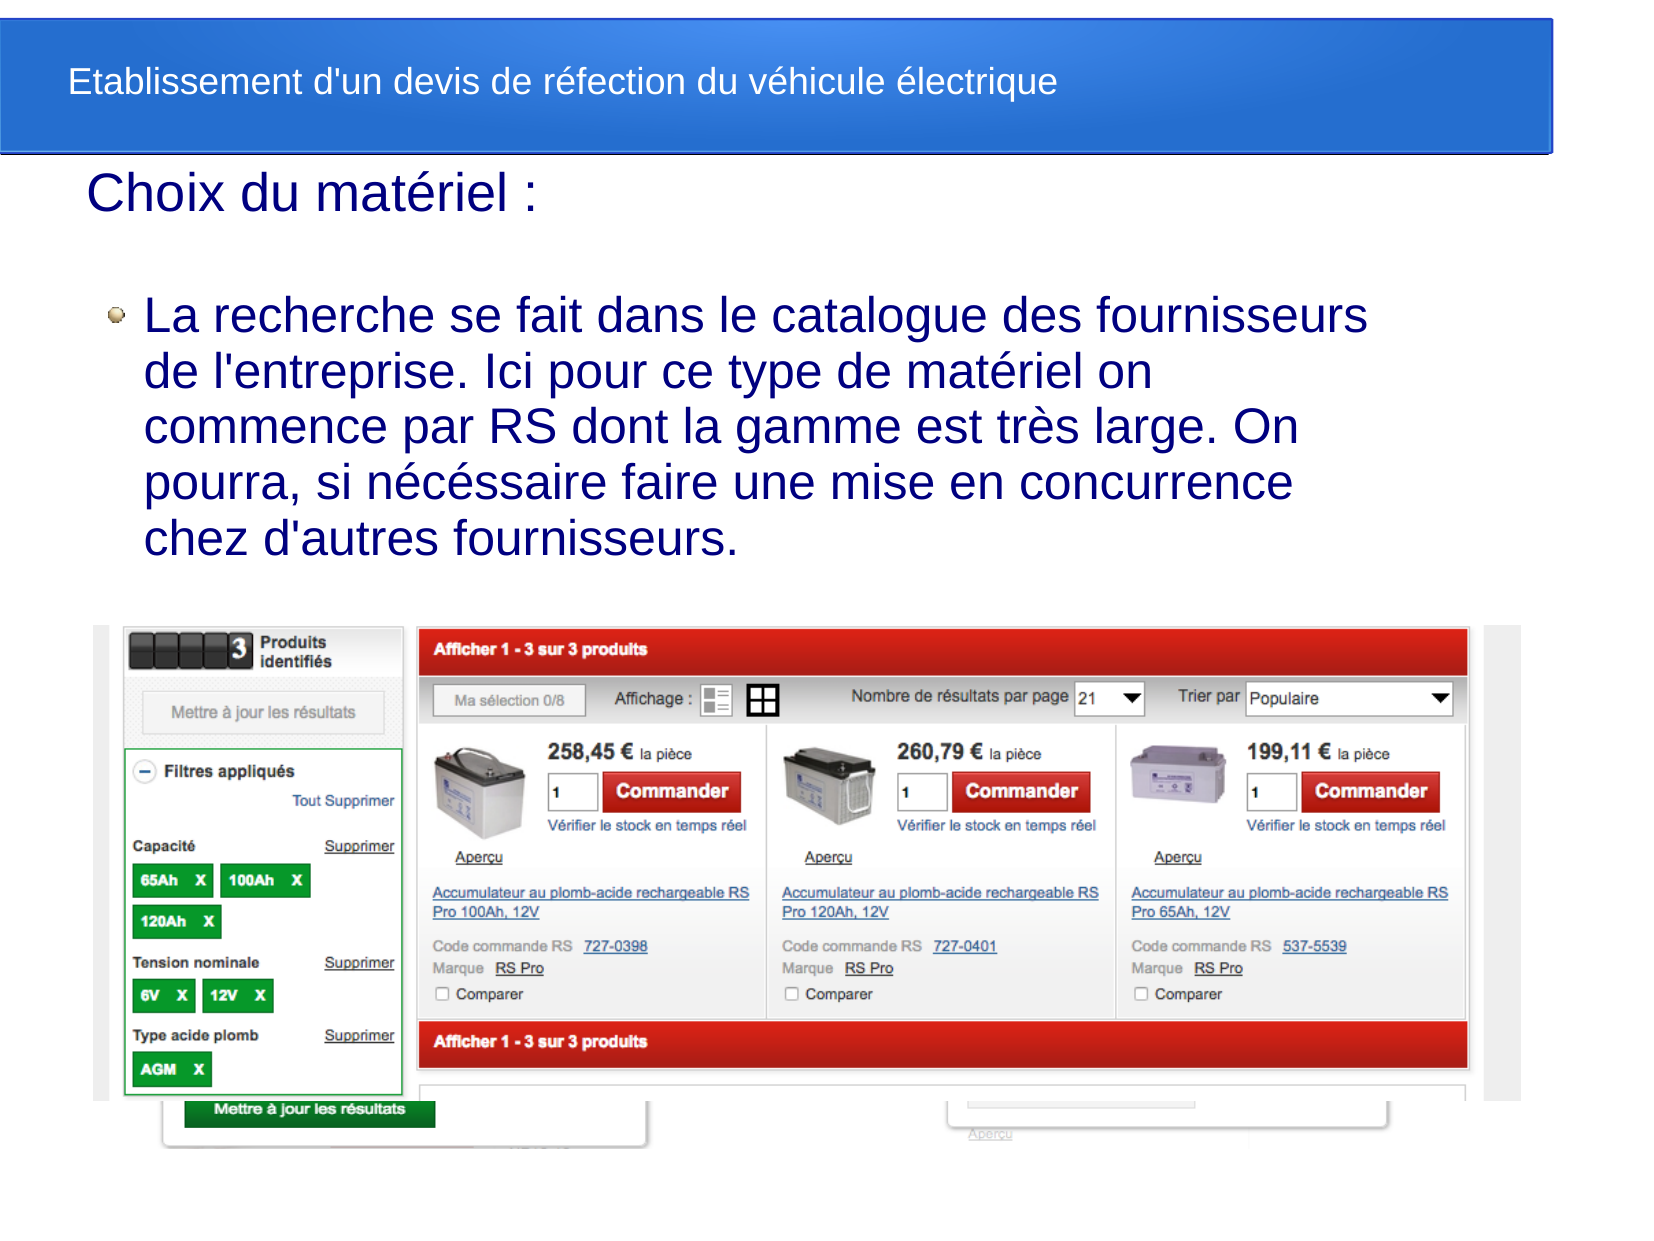

Etablissement d'un devis de réfection du véhicule électrique
Choix du matériel :
La recherche se fait dans le catalogue des fournisseurs de l'entreprise. Ici pour ce type de matériel on commence par RS dont la gamme est très large. On pourra, si nécéssaire faire une mise en concurrence chez d'autres fournisseurs.
On utilise les différents filtres du catalogue :